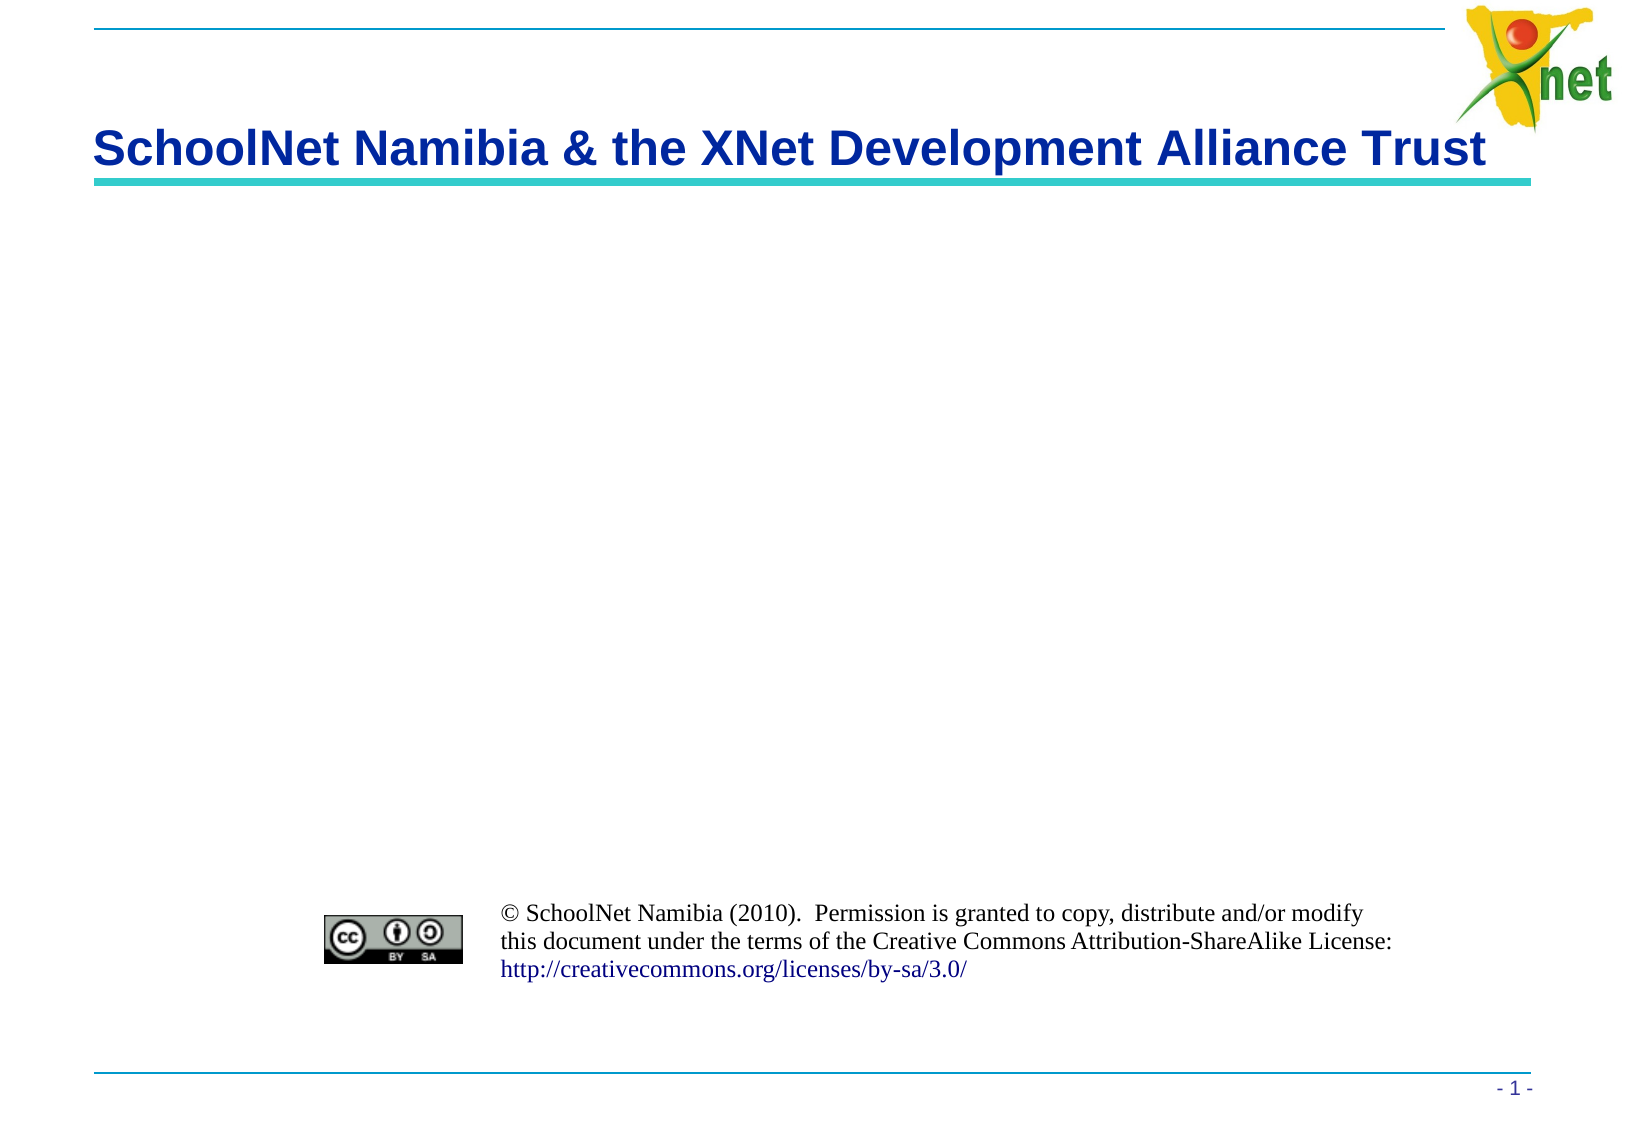

# SchoolNet Namibia & the XNet Development Alliance Trust
| | © SchoolNet Namibia (2010). Permission is granted to copy, distribute and/or modify this document under the terms of the Creative Commons Attribution-ShareAlike License: http://creativecommons.org/licenses/by-sa/3.0/ |
| --- | --- |